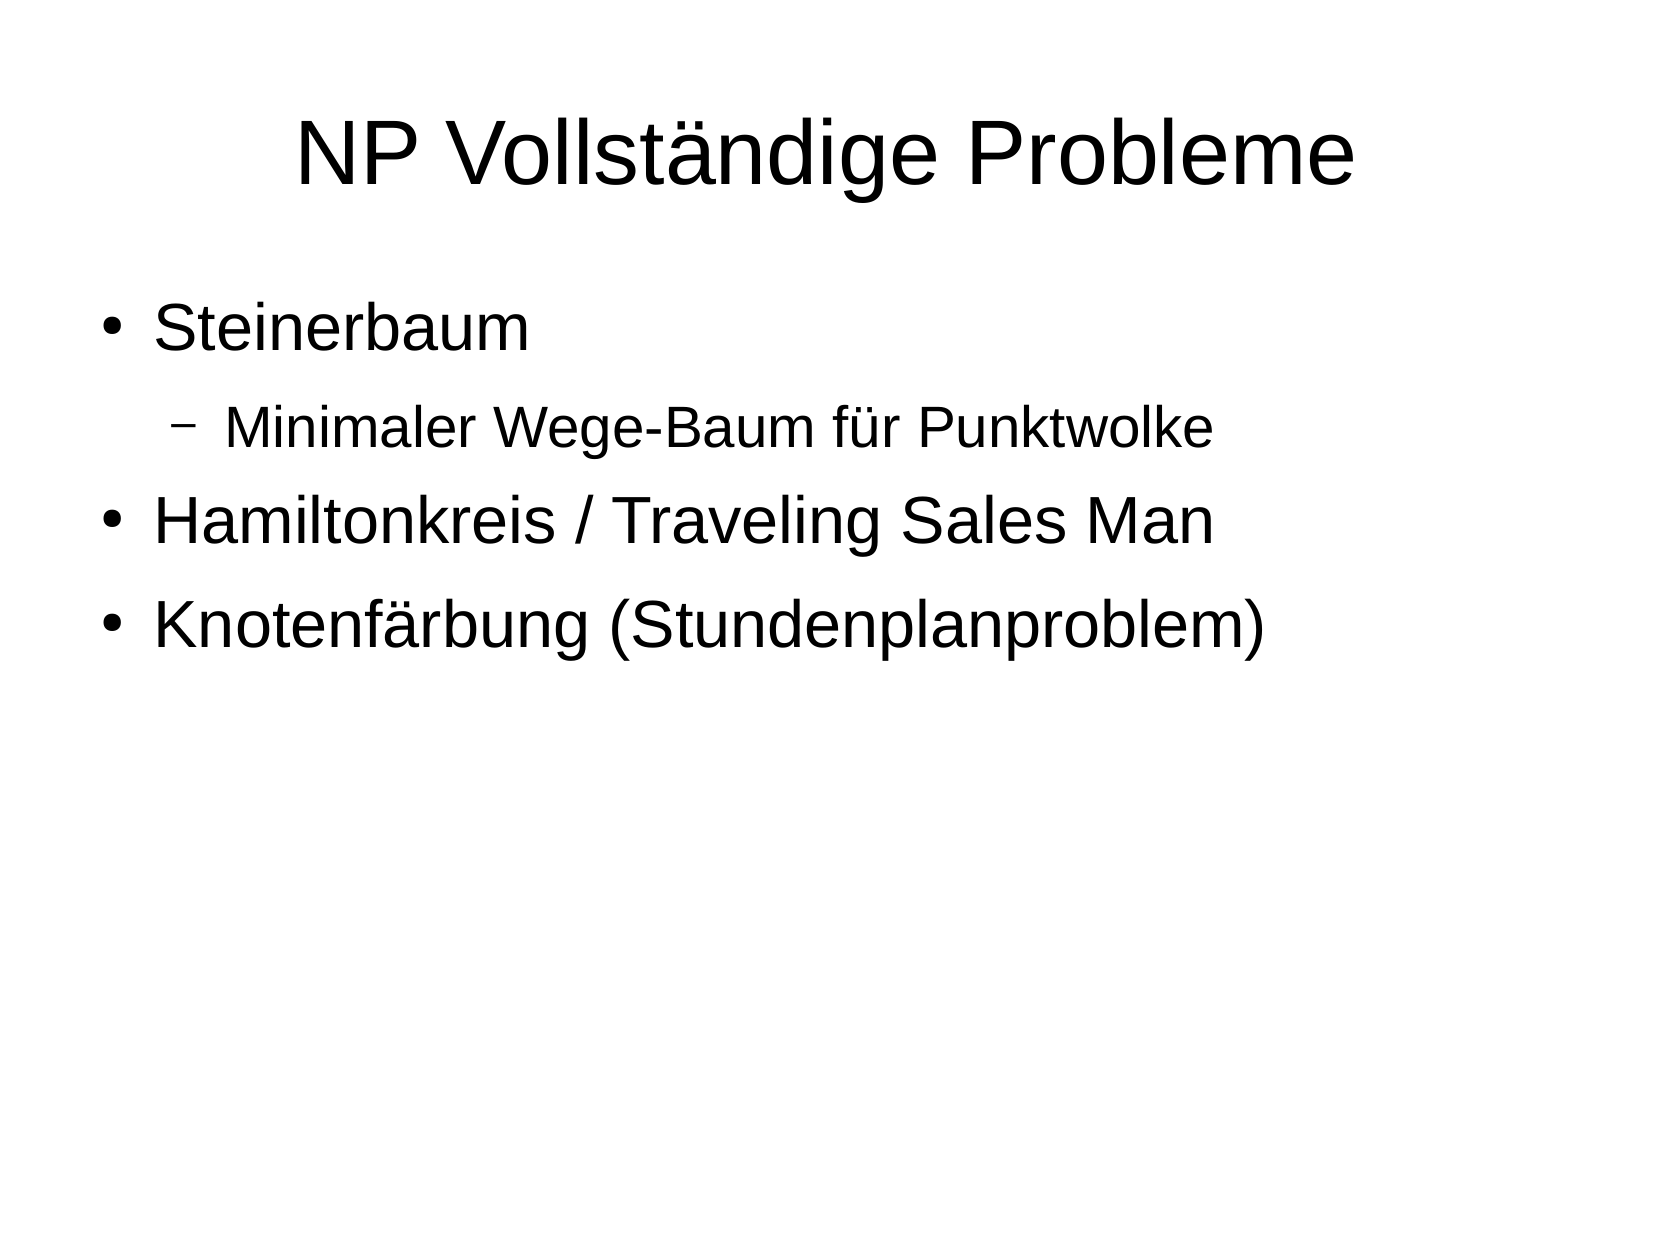

# NP Vollständige Probleme
Steinerbaum
Minimaler Wege-Baum für Punktwolke
Hamiltonkreis / Traveling Sales Man
Knotenfärbung (Stundenplanproblem)